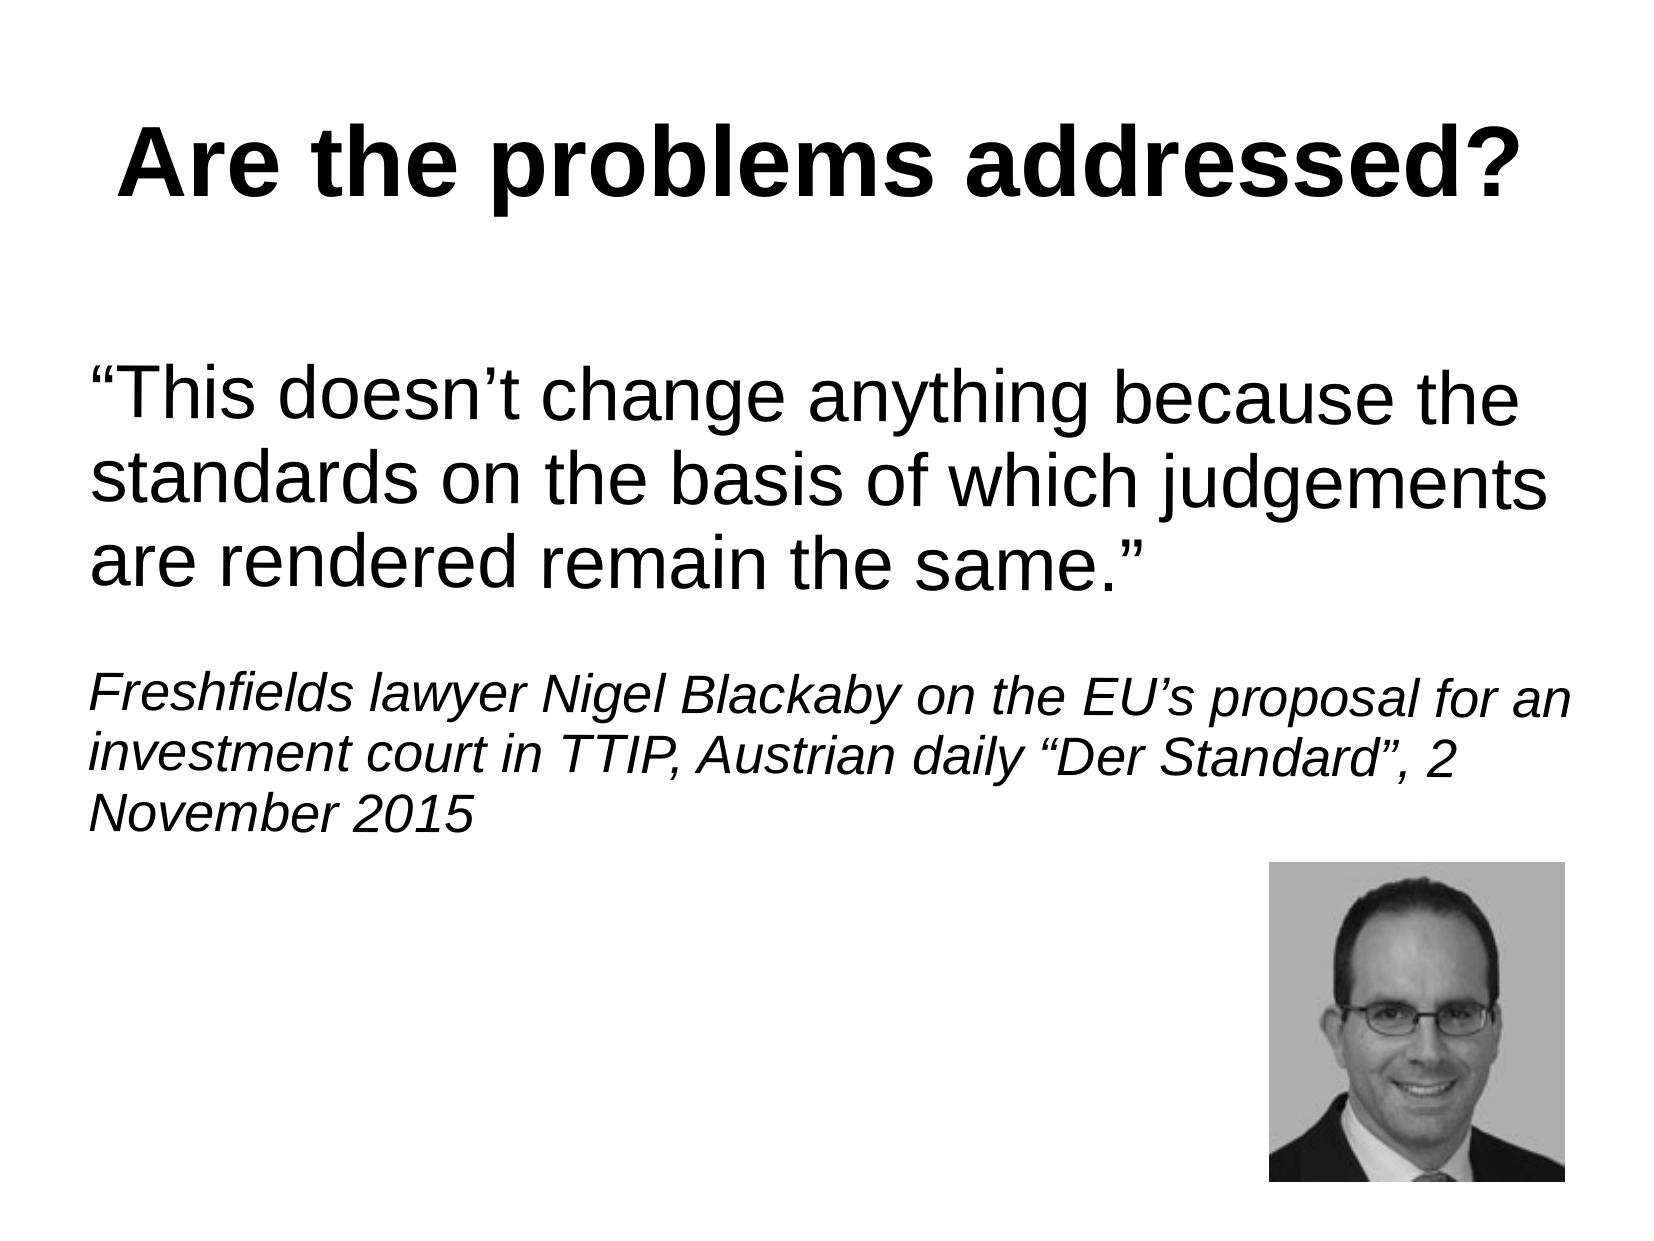

# Are the problems addressed?
“This doesn’t change anything because the standards on the basis of which judgements are rendered remain the same.”
Freshfields lawyer Nigel Blackaby on the EU’s proposal for an investment court in TTIP, Austrian daily “Der Standard”, 2 November 2015